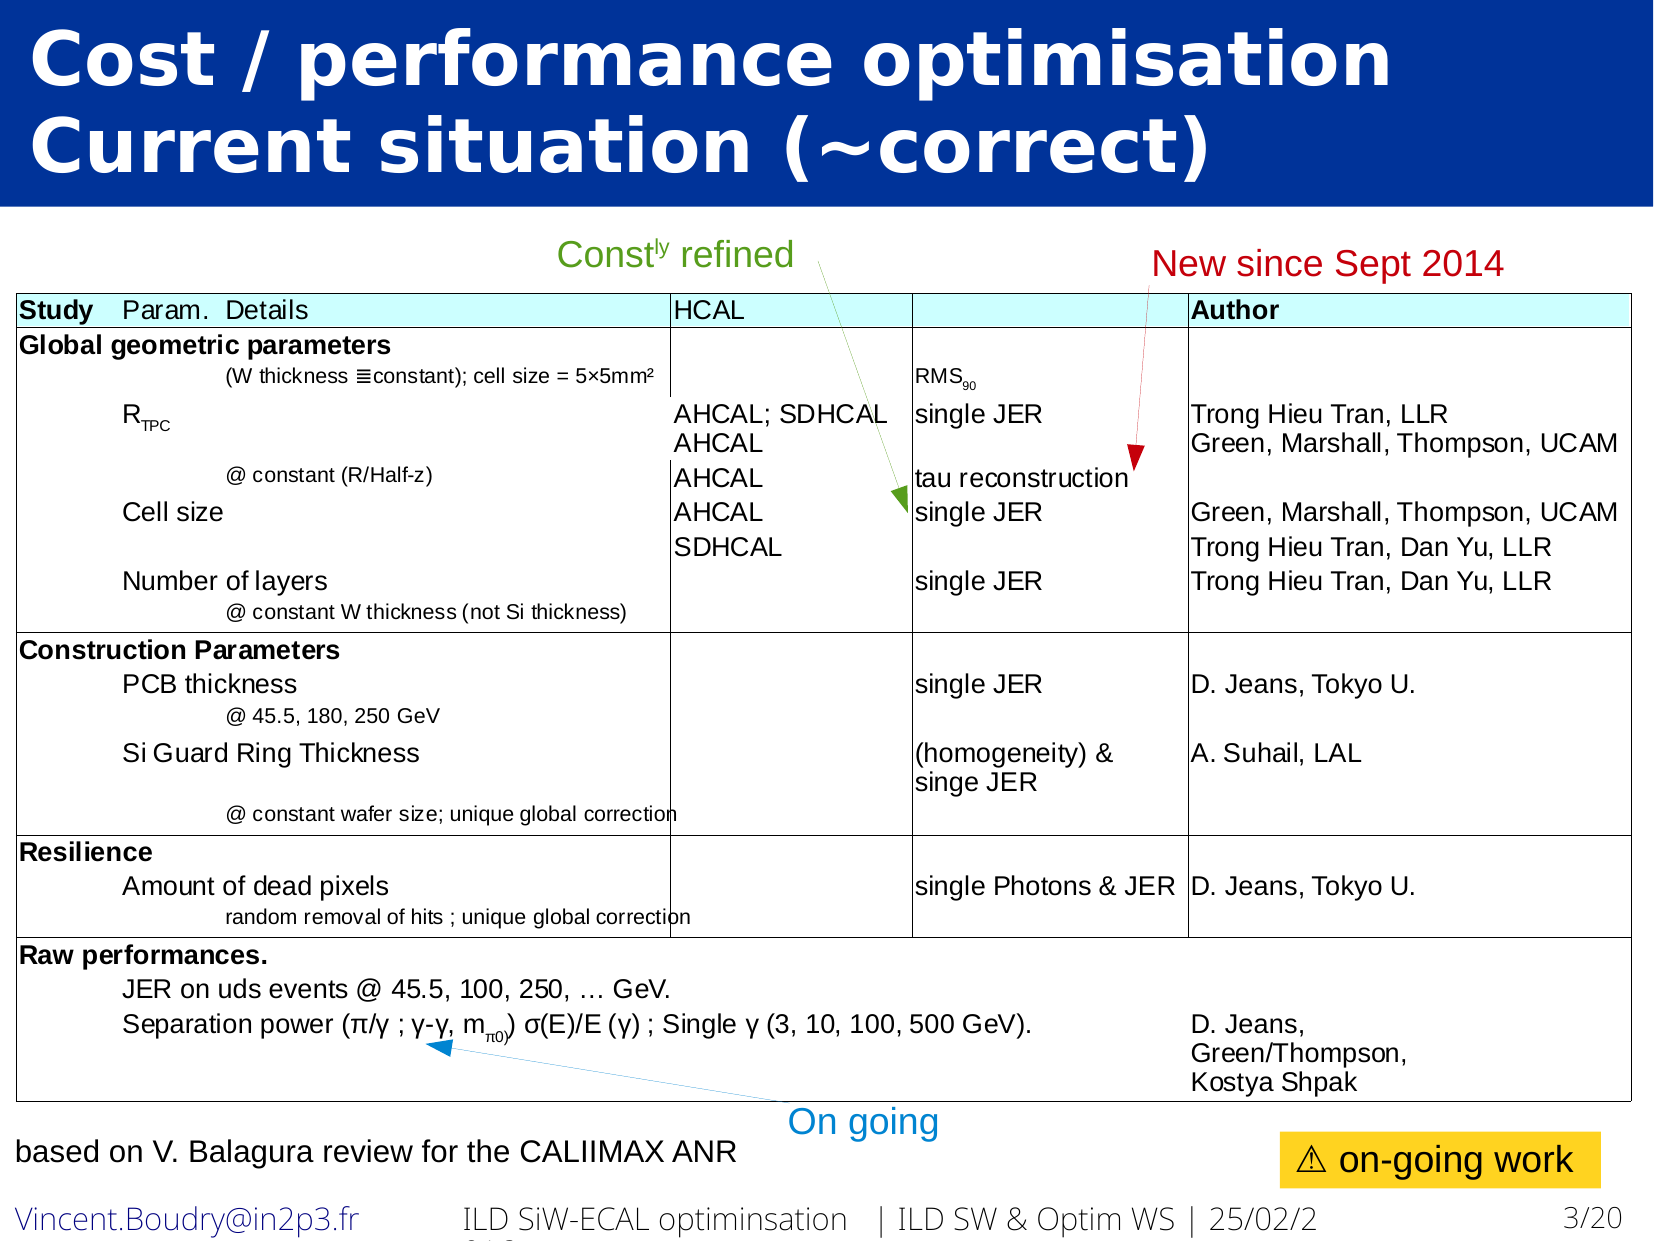

# Cost / performance optimisation Current situation (~correct)
Constly refined
New since Sept 2014
On going
based on V. Balagura review for the CALIIMAX ANR
⚠ on-going work
ILD SiW-ECAL optiminsation | ILD SW & Optim WS | 25/02/2016
3